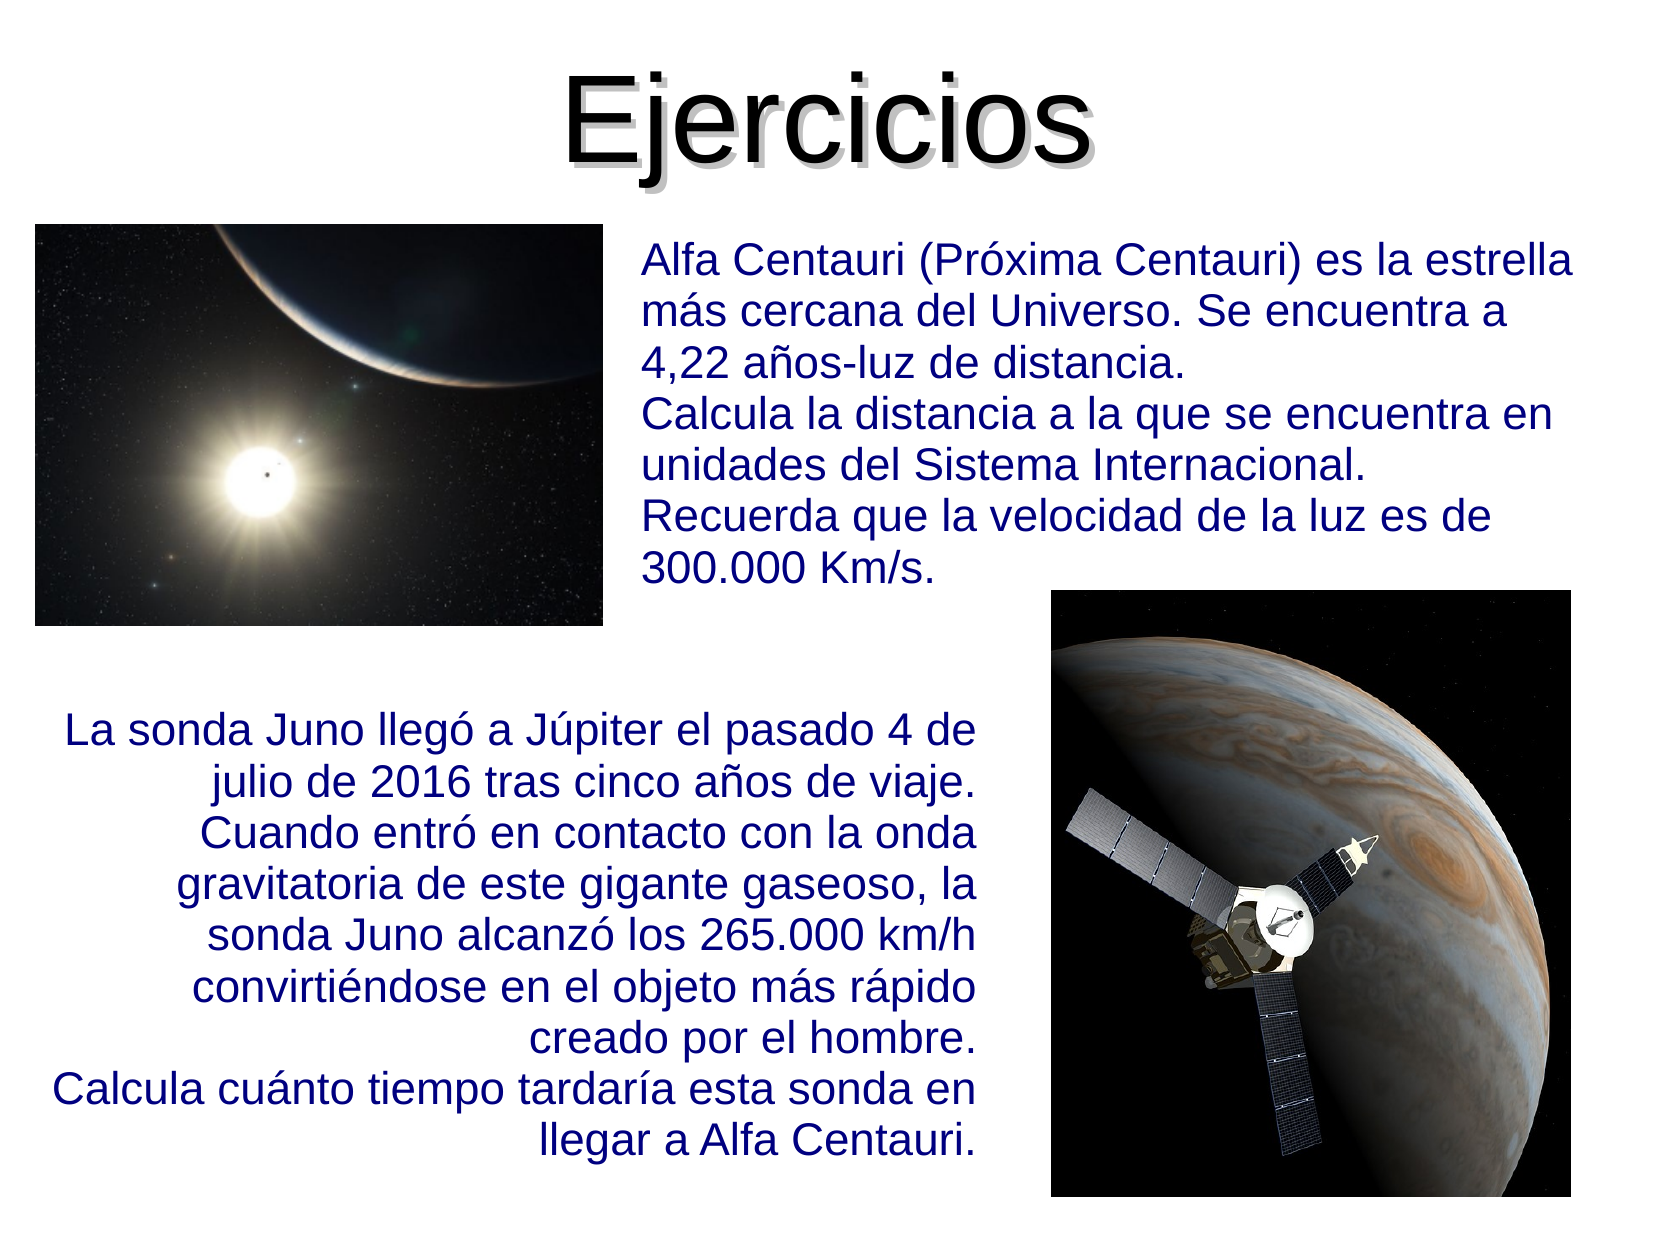

# Ejercicios
Alfa Centauri (Próxima Centauri) es la estrella más cercana del Universo. Se encuentra a 4,22 años-luz de distancia.
Calcula la distancia a la que se encuentra en unidades del Sistema Internacional.
Recuerda que la velocidad de la luz es de 300.000 Km/s.
La sonda Juno llegó a Júpiter el pasado 4 de julio de 2016 tras cinco años de viaje. Cuando entró en contacto con la onda gravitatoria de este gigante gaseoso, la sonda Juno alcanzó los 265.000 km/h convirtiéndose en el objeto más rápido creado por el hombre.
Calcula cuánto tiempo tardaría esta sonda en llegar a Alfa Centauri.